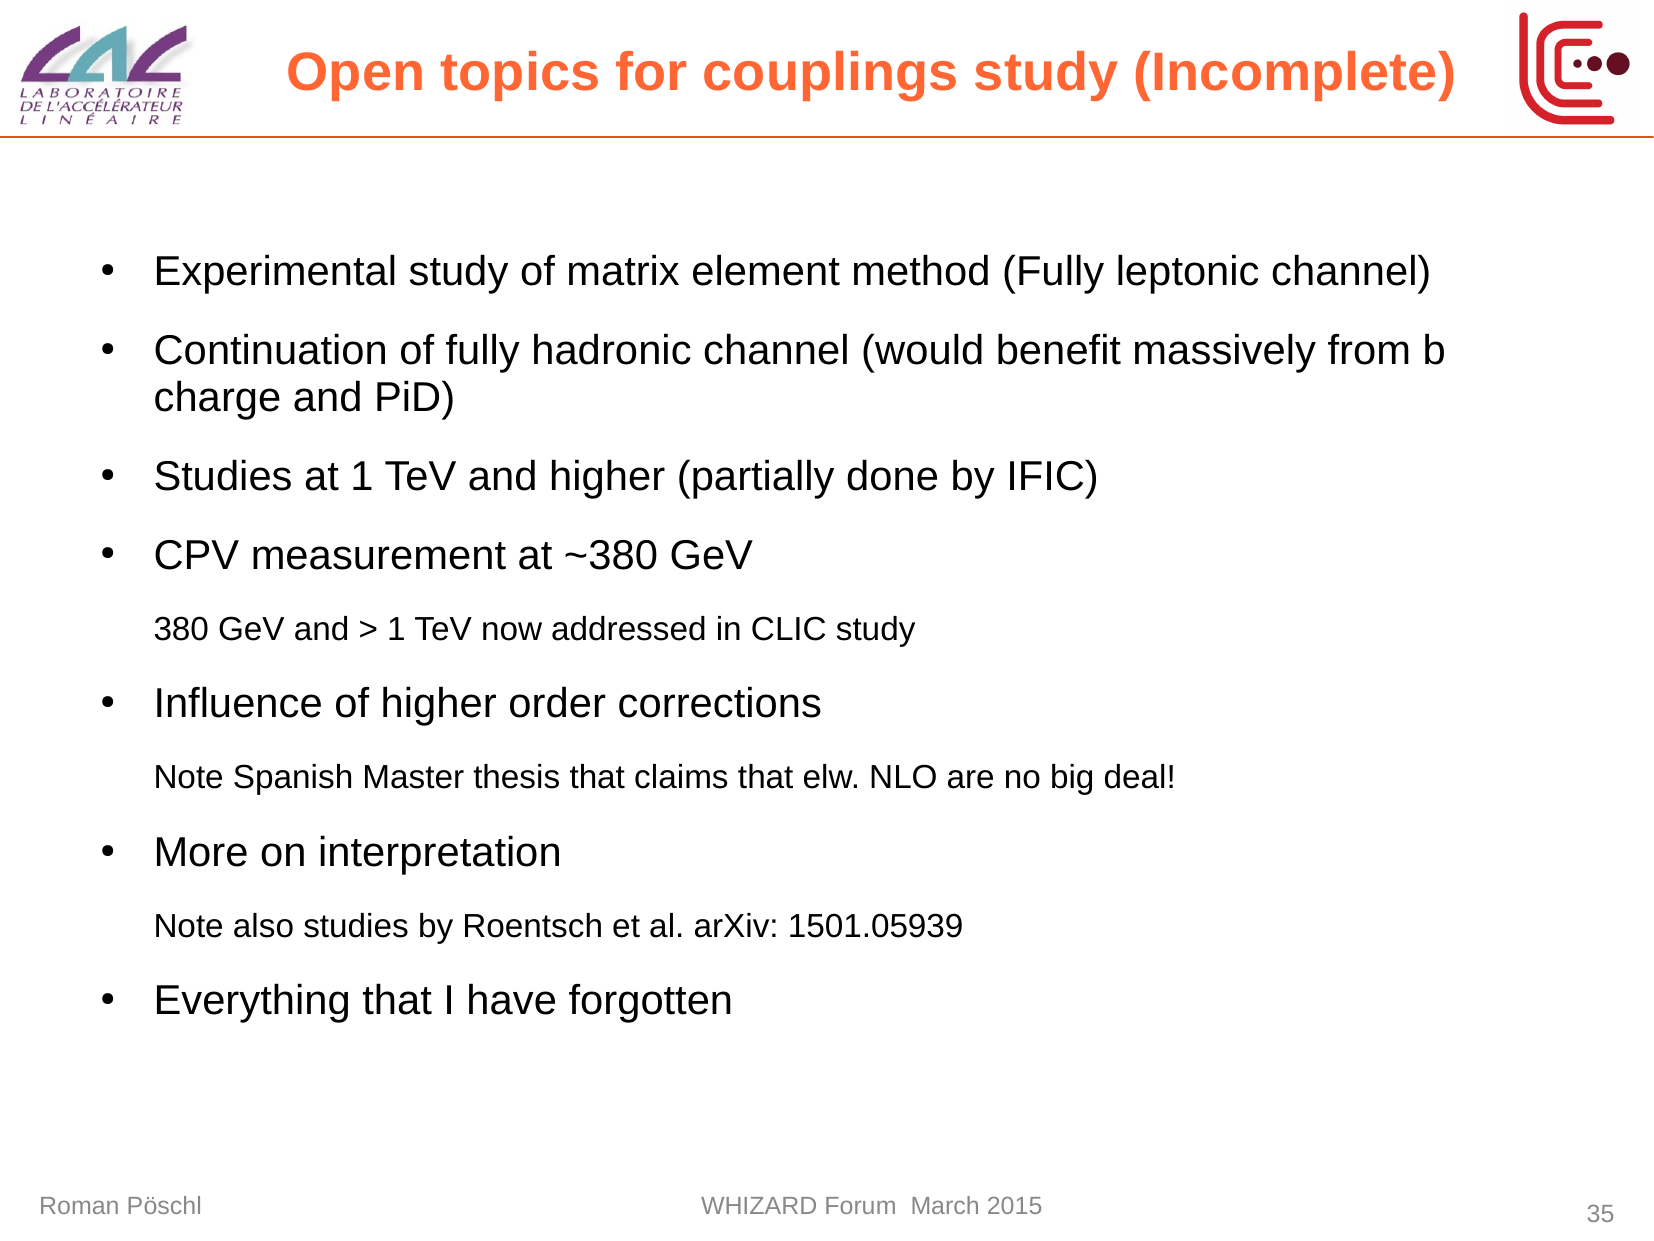

# Open topics for couplings study (Incomplete)
Experimental study of matrix element method (Fully leptonic channel)
Continuation of fully hadronic channel (would benefit massively from b charge and PiD)
Studies at 1 TeV and higher (partially done by IFIC)
CPV measurement at ~380 GeV
380 GeV and > 1 TeV now addressed in CLIC study
Influence of higher order corrections
Note Spanish Master thesis that claims that elw. NLO are no big deal!
More on interpretation
Note also studies by Roentsch et al. arXiv: 1501.05939
Everything that I have forgotten